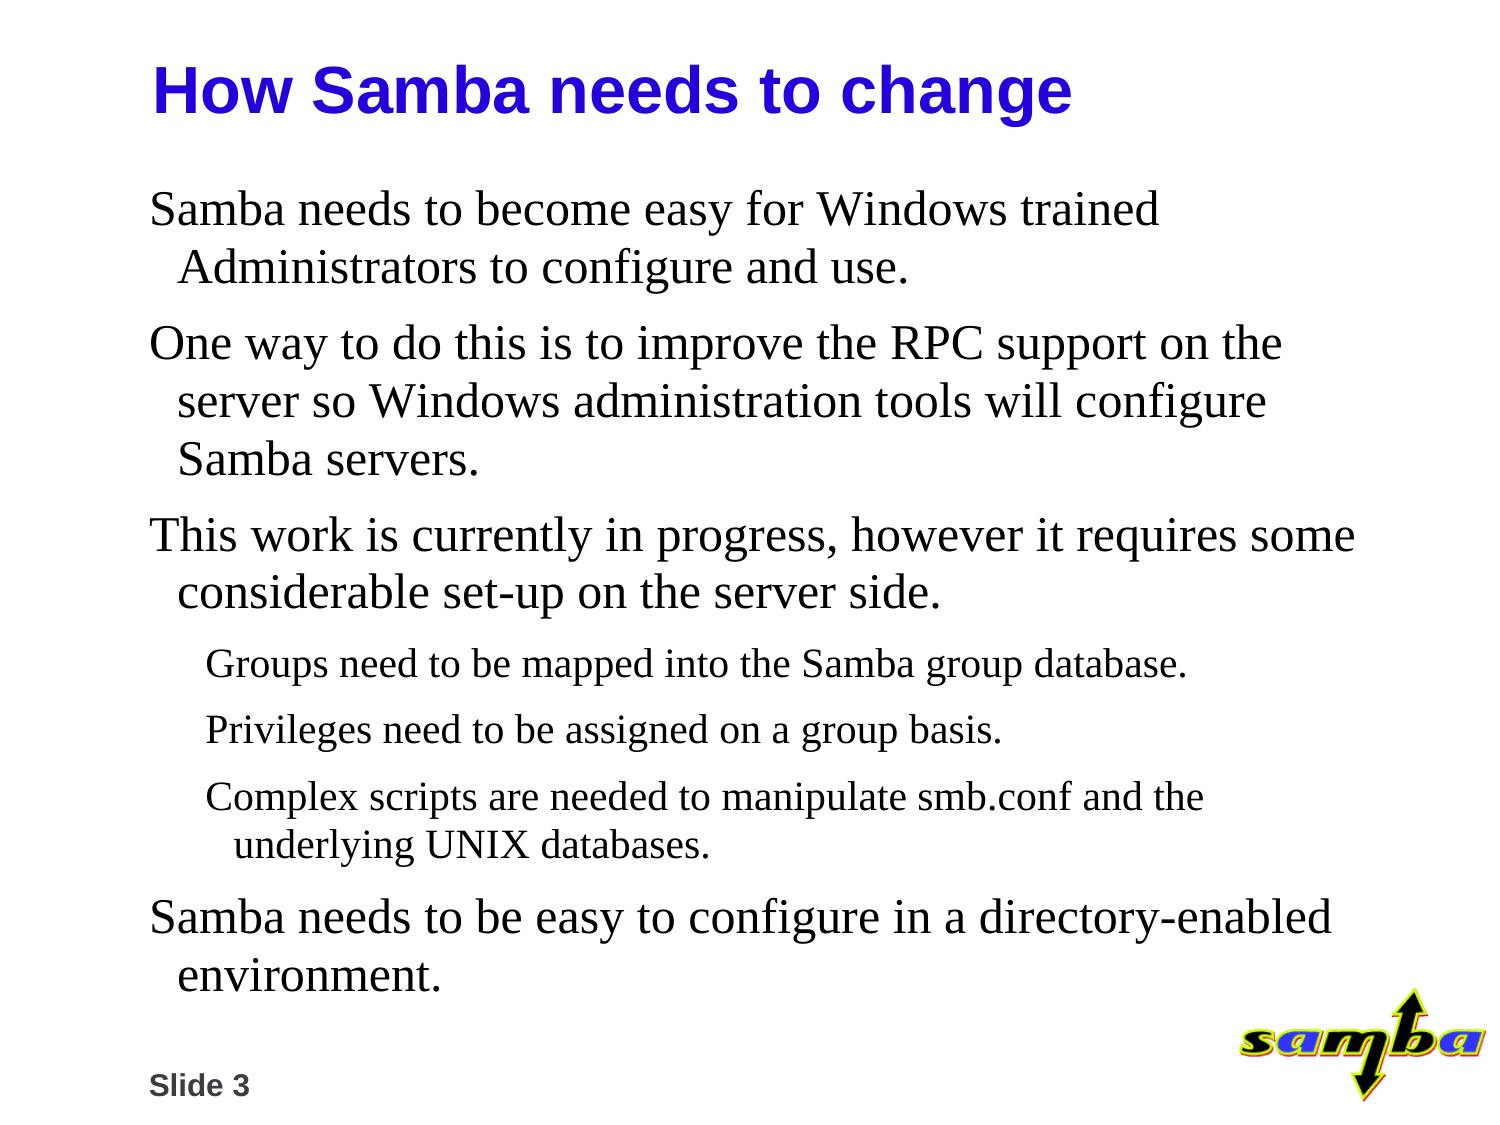

# How Samba needs to change
Samba needs to become easy for Windows trained Administrators to configure and use.
One way to do this is to improve the RPC support on the server so Windows administration tools will configure Samba servers.
This work is currently in progress, however it requires some considerable set-up on the server side.
Groups need to be mapped into the Samba group database.
Privileges need to be assigned on a group basis.
Complex scripts are needed to manipulate smb.conf and the underlying UNIX databases.
Samba needs to be easy to configure in a directory-enabled environment.